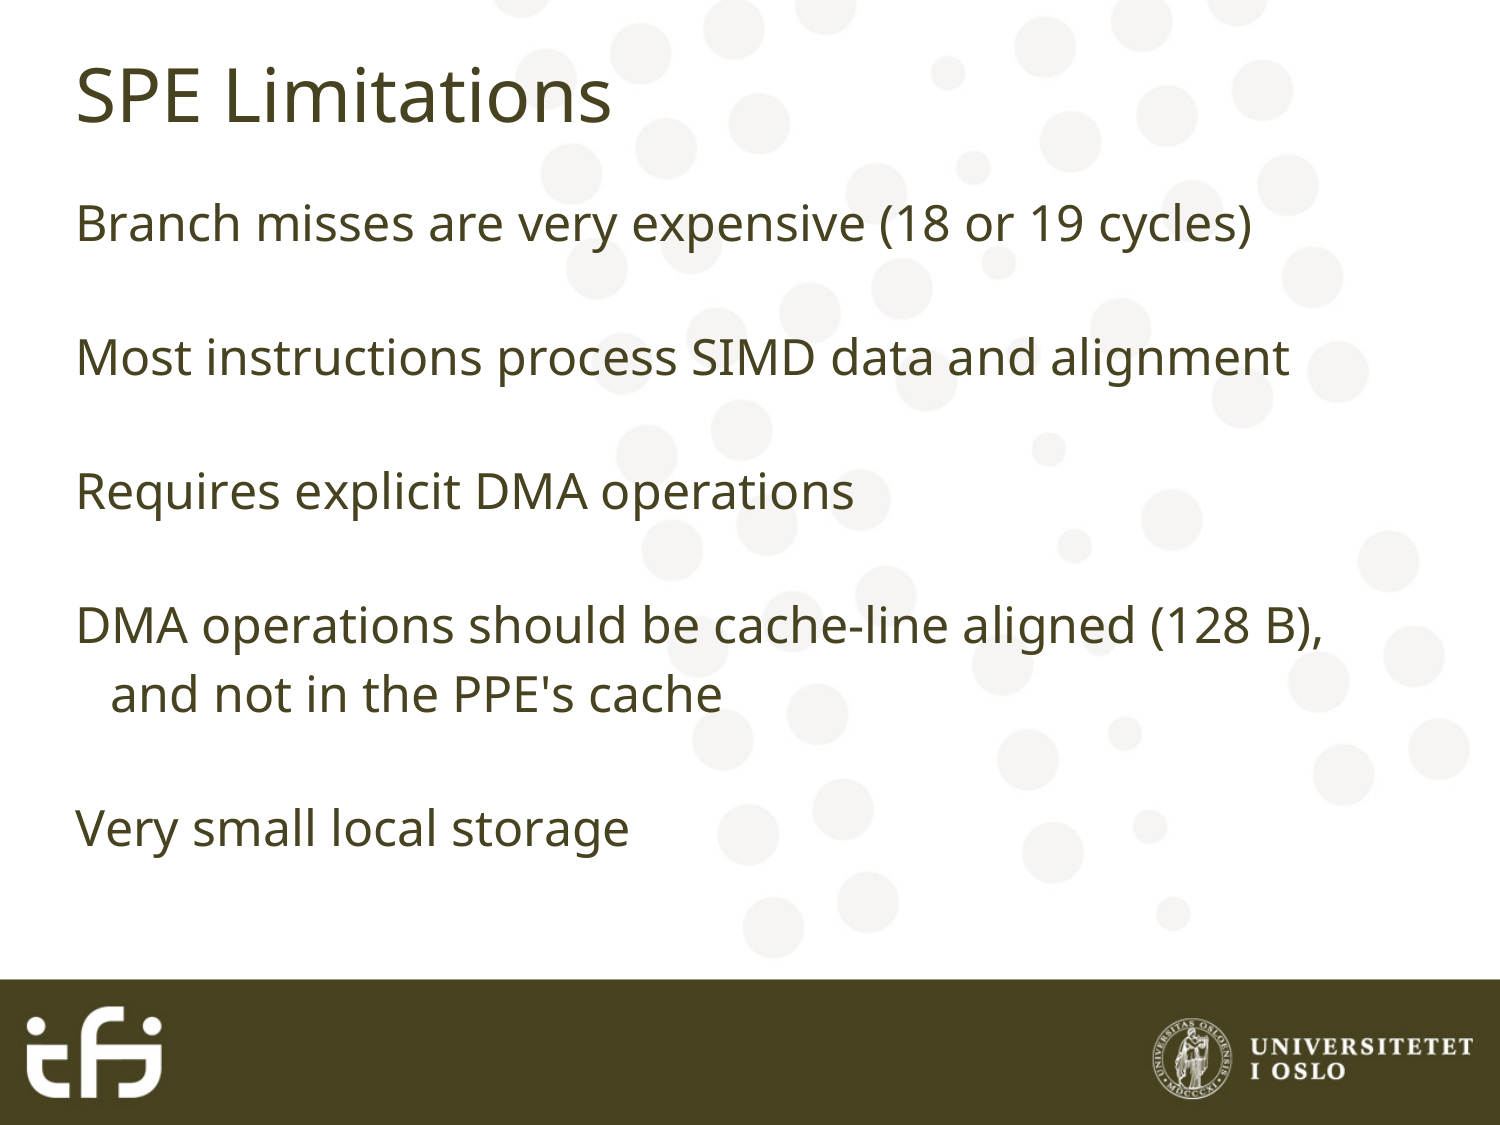

# SPE Limitations
Branch misses are very expensive (18 or 19 cycles)
Most instructions process SIMD data and alignment
Requires explicit DMA operations
DMA operations should be cache-line aligned (128 B), and not in the PPE's cache
Very small local storage